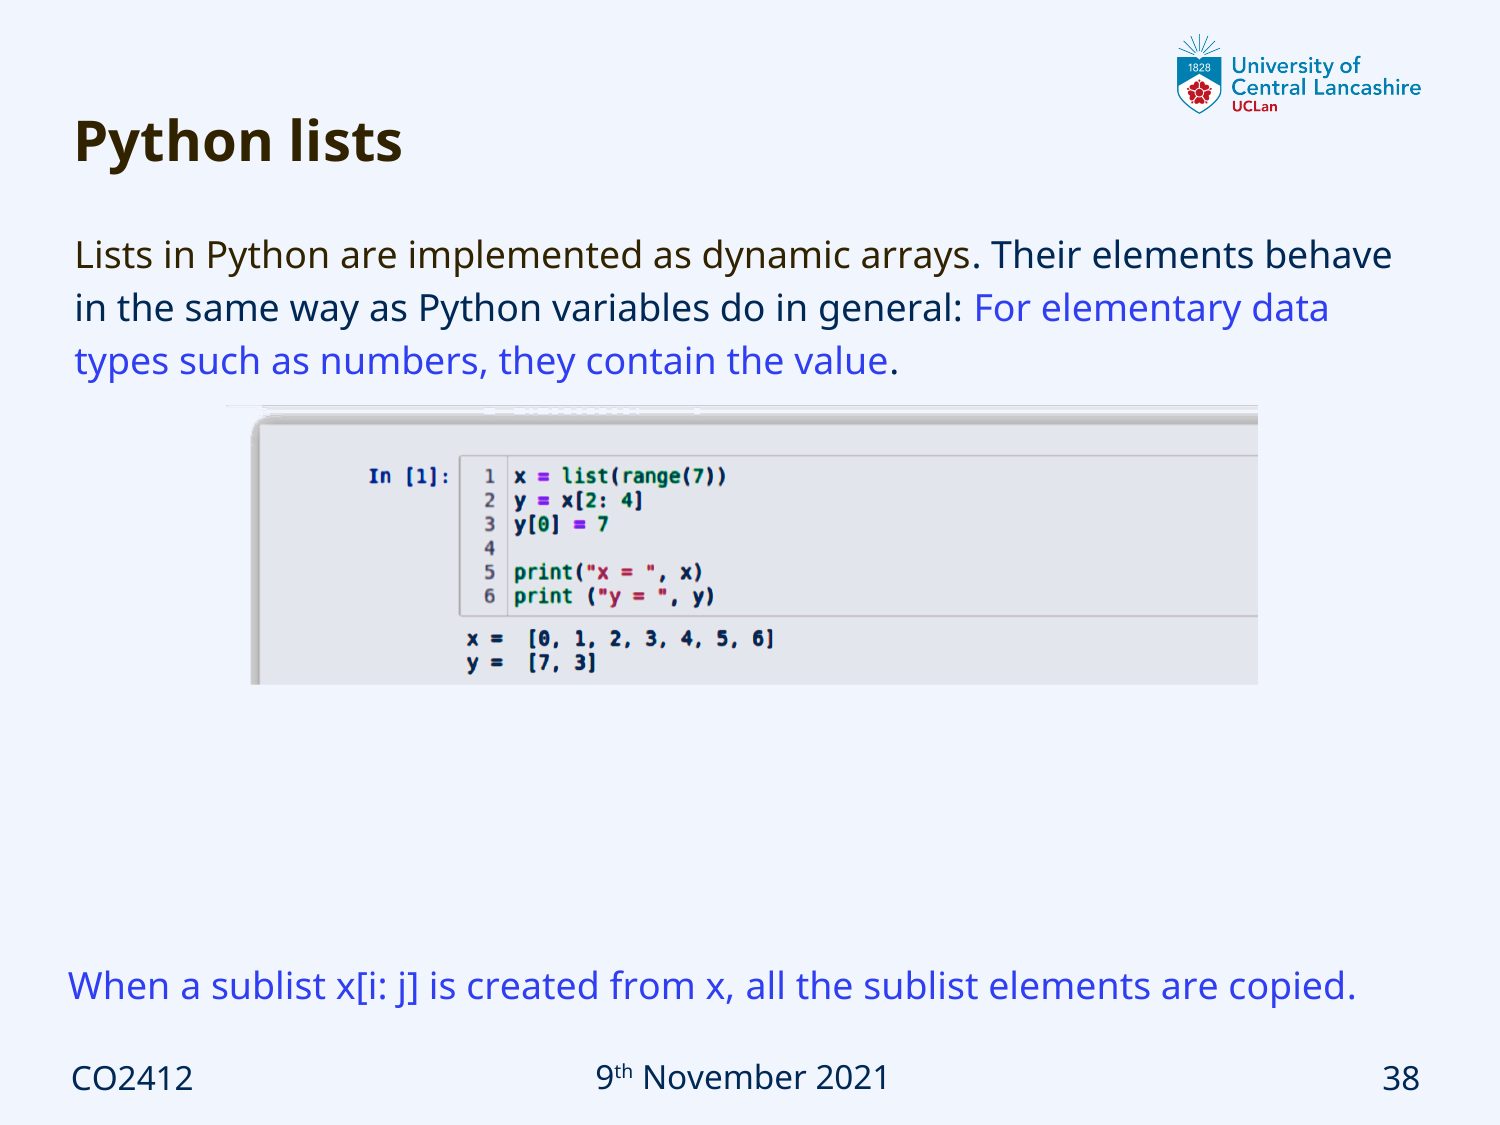

# Python lists
Lists in Python are implemented as dynamic arrays. Their elements behave in the same way as Python variables do in general: For elementary data types such as numbers, they contain the value.
When a sublist x[i: j] is created from x, all the sublist elements are copied.